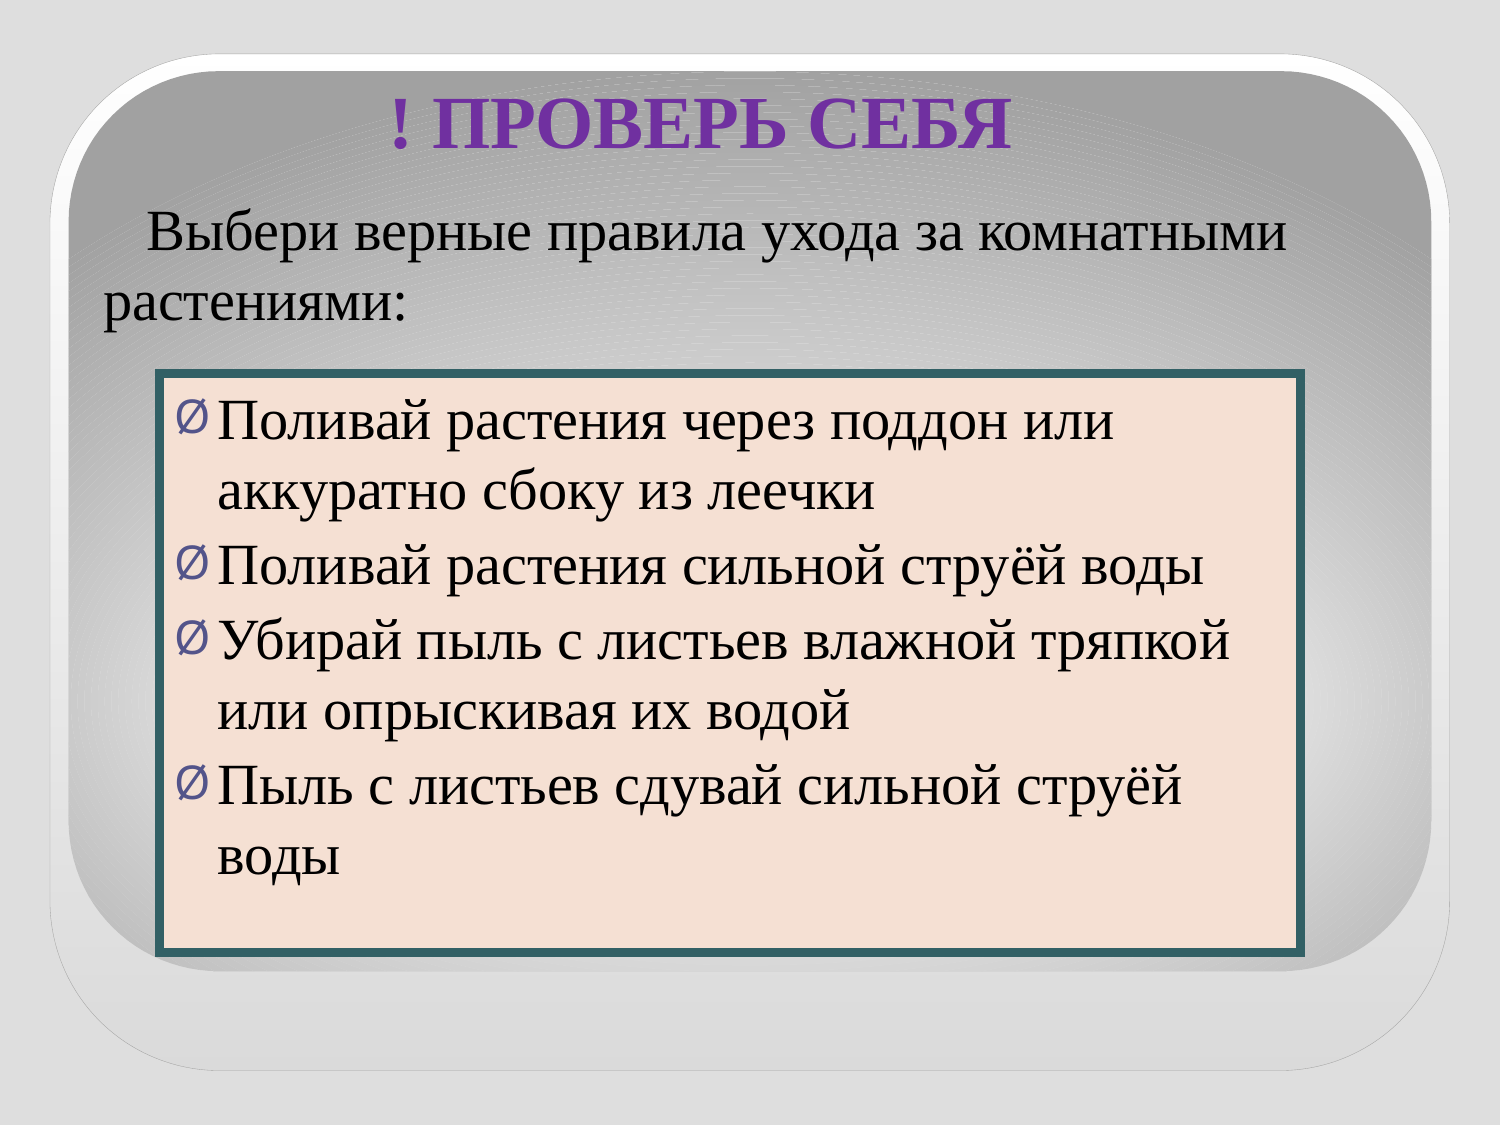

# ! ПРОВЕРЬ СЕБЯ
 Выбери верные правила ухода за комнатными растениями:
Поливай растения через поддон или аккуратно сбоку из леечки
Поливай растения сильной струёй воды
Убирай пыль с листьев влажной тряпкой или опрыскивая их водой
Пыль с листьев сдувай сильной струёй воды